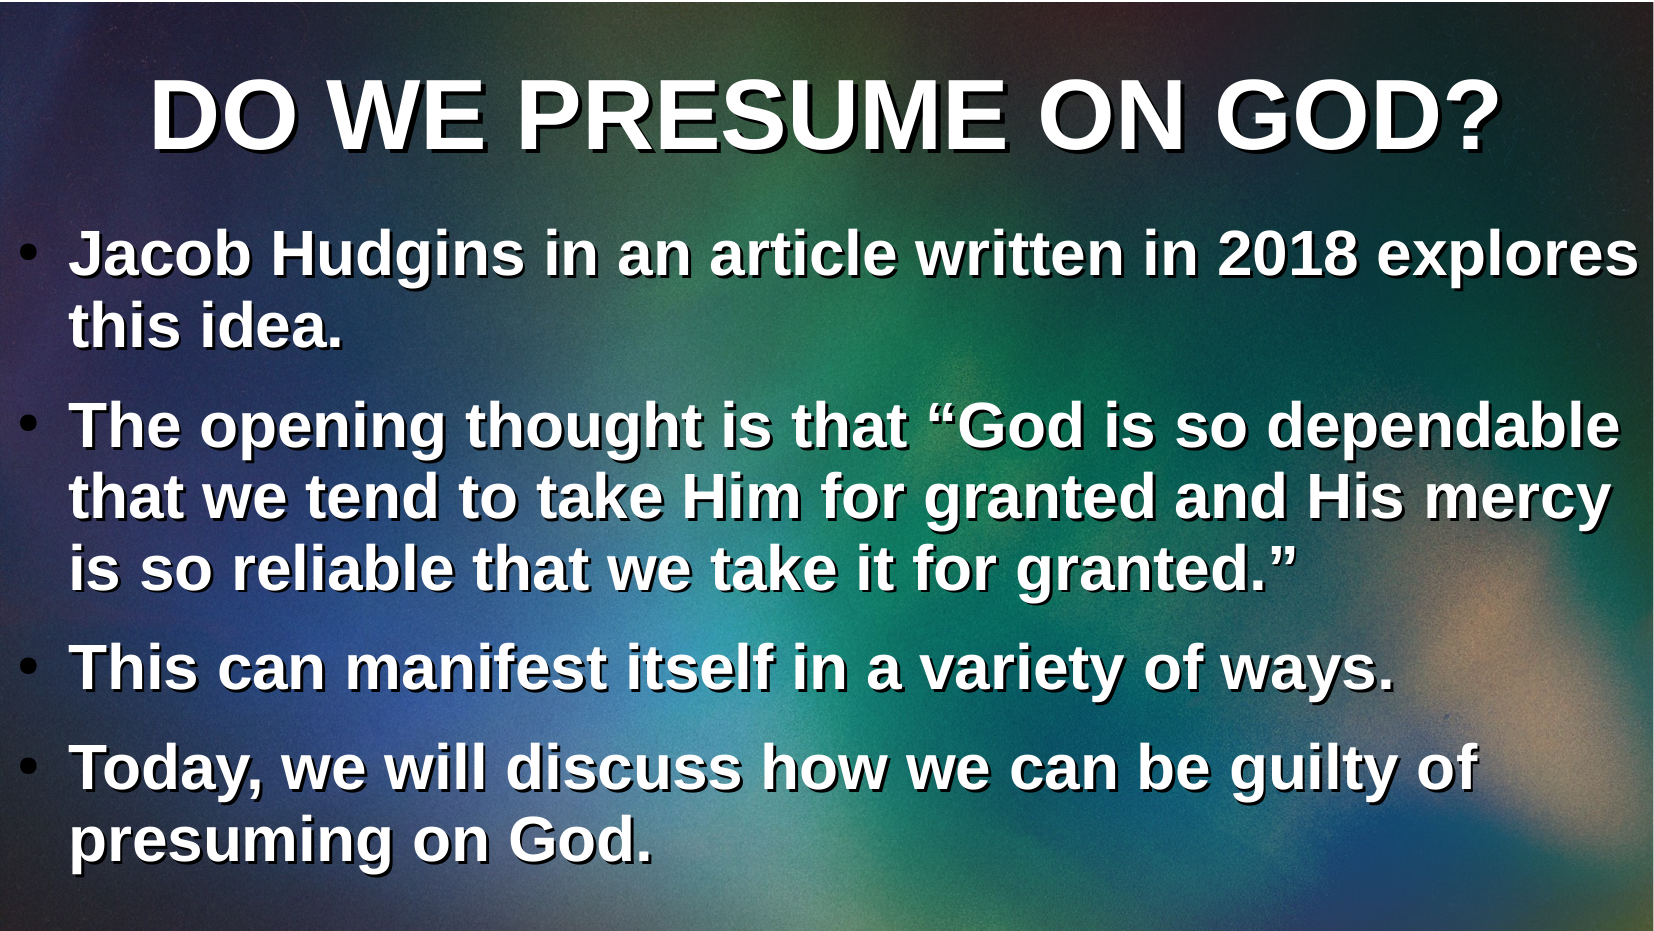

# DO WE PRESUME ON GOD?
Jacob Hudgins in an article written in 2018 explores this idea.
The opening thought is that “God is so dependable that we tend to take Him for granted and His mercy is so reliable that we take it for granted.”
This can manifest itself in a variety of ways.
Today, we will discuss how we can be guilty of presuming on God.